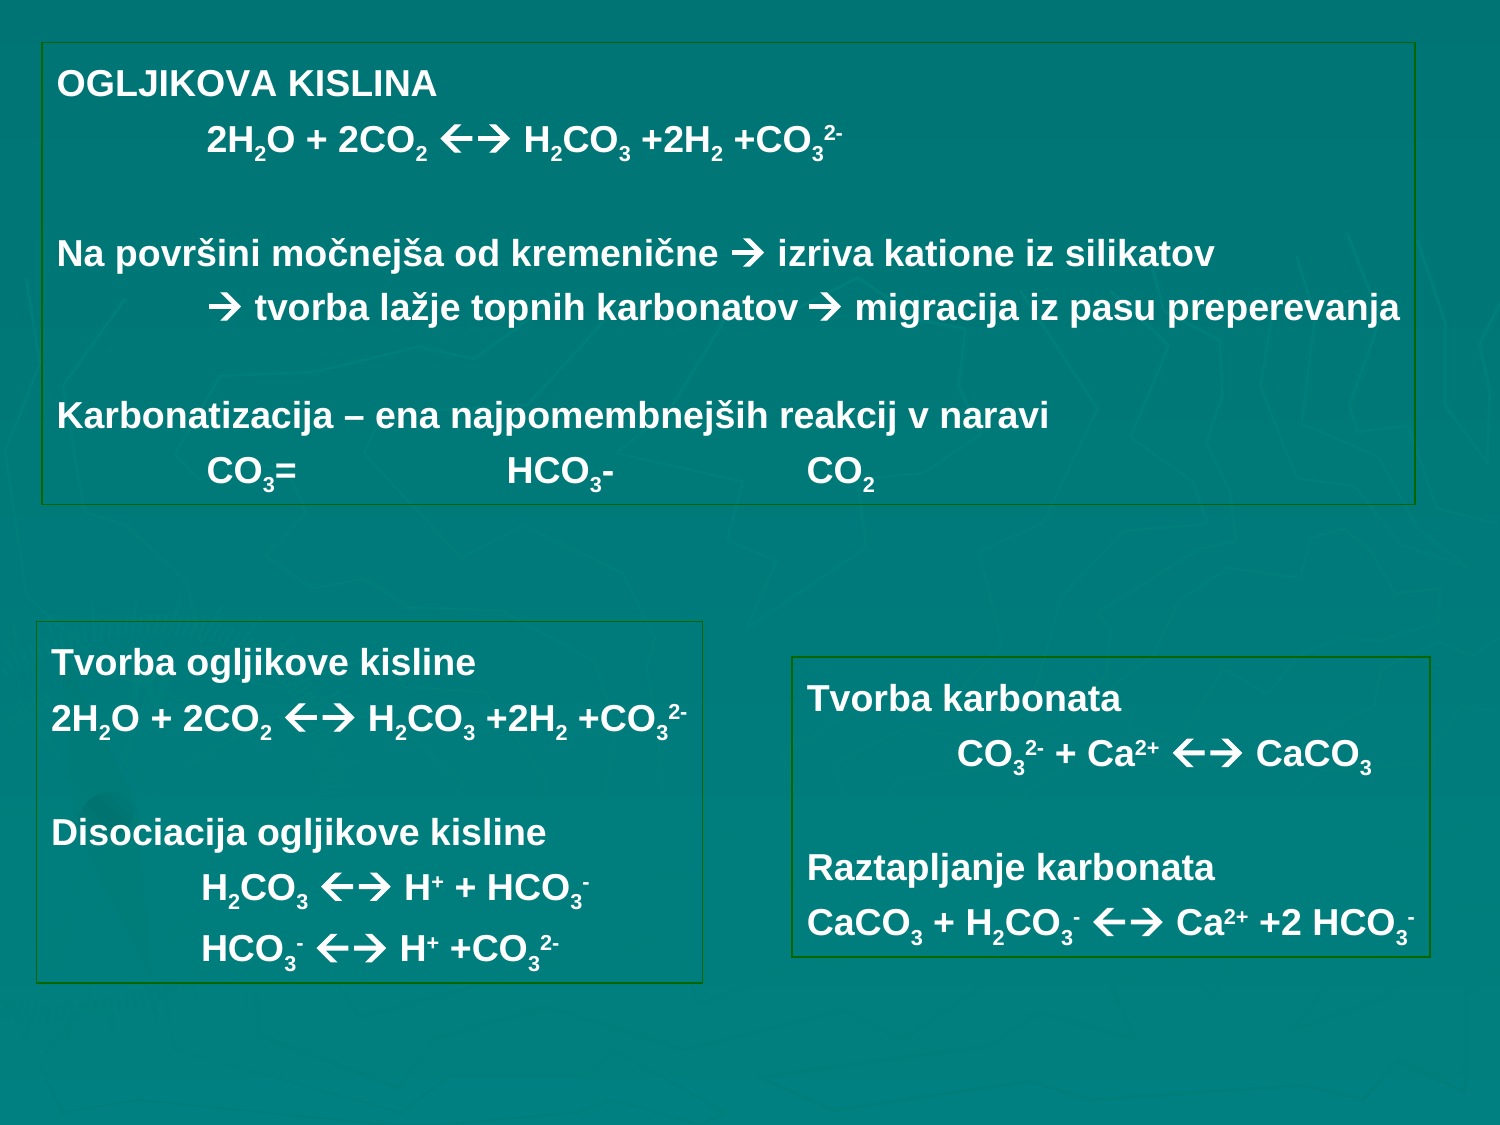

OGLJIKOVA KISLINA
	2H2O + 2CO2  H2CO3 +2H2 +CO32-
Na površini močnejša od kremenične  izriva katione iz silikatov
	 tvorba lažje topnih karbonatov	 migracija iz pasu preperevanja
Karbonatizacija – ena najpomembnejših reakcij v naravi
	CO3=		HCO3- 		CO2
Tvorba ogljikove kisline
2H2O + 2CO2  H2CO3 +2H2 +CO32-
Disociacija ogljikove kisline
	H2CO3  H+ + HCO3-
	HCO3-  H+ +CO32-
Tvorba karbonata
	CO32- + Ca2+  CaCO3
Raztapljanje karbonata
CaCO3 + H2CO3-  Ca2+ +2 HCO3-